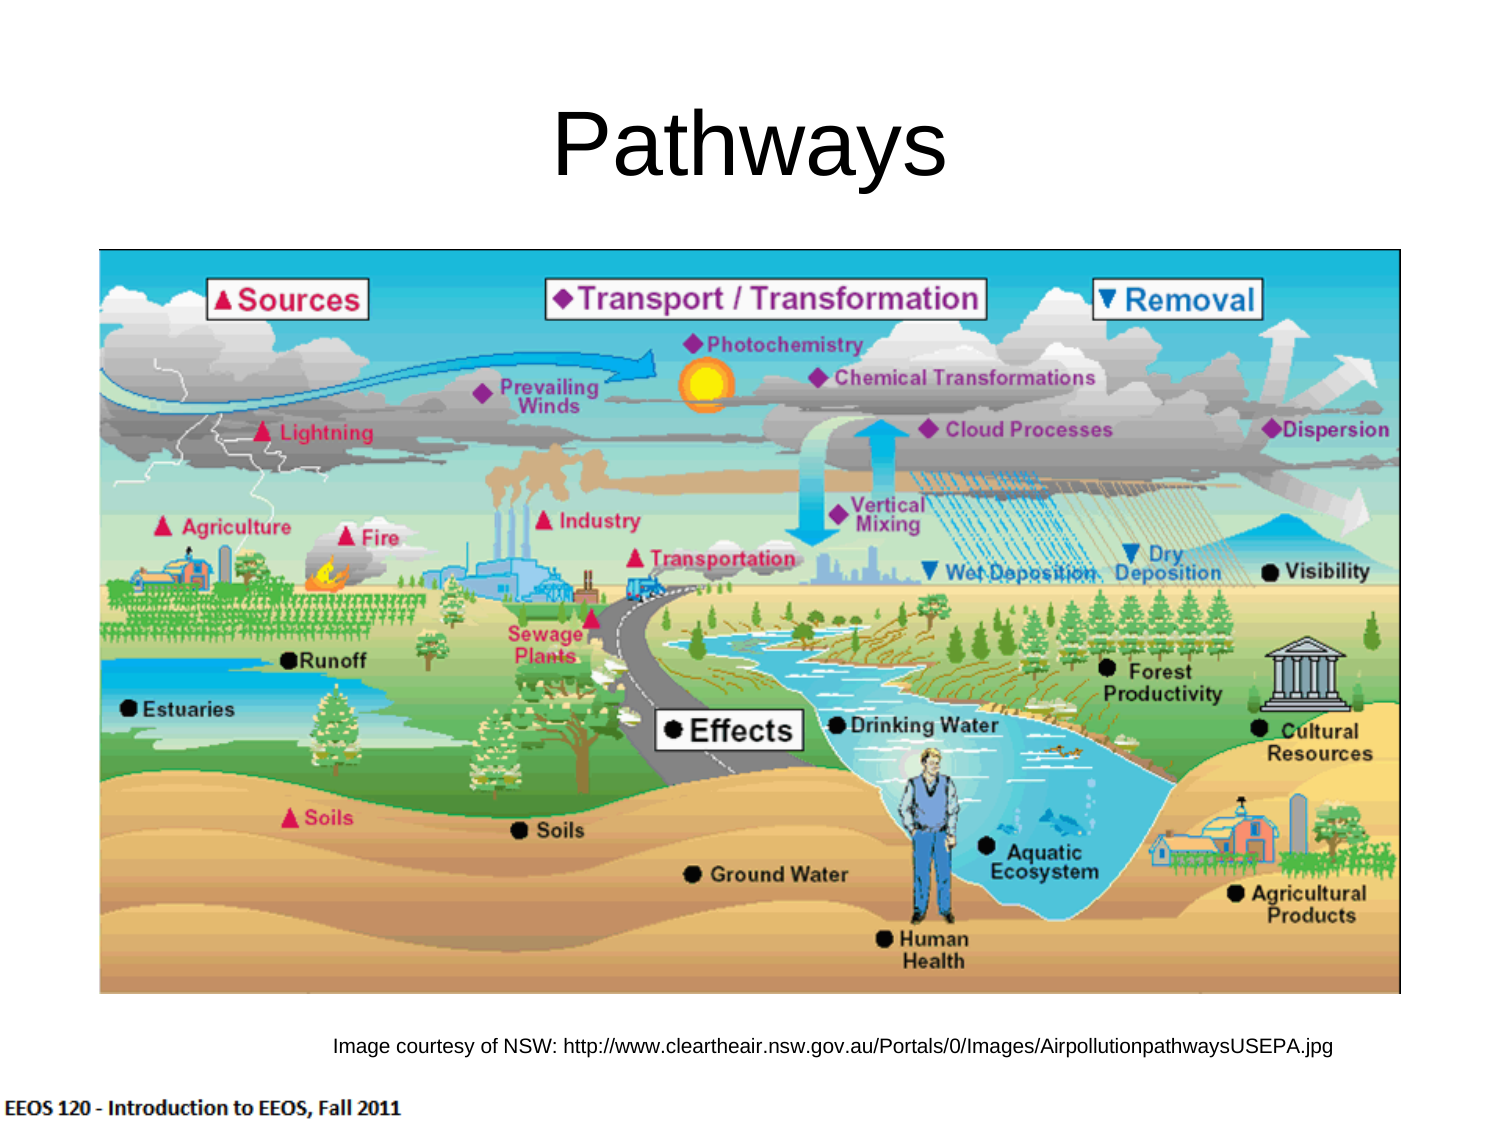

# Pathways
Image courtesy of NSW: http://www.cleartheair.nsw.gov.au/Portals/0/Images/AirpollutionpathwaysUSEPA.jpg